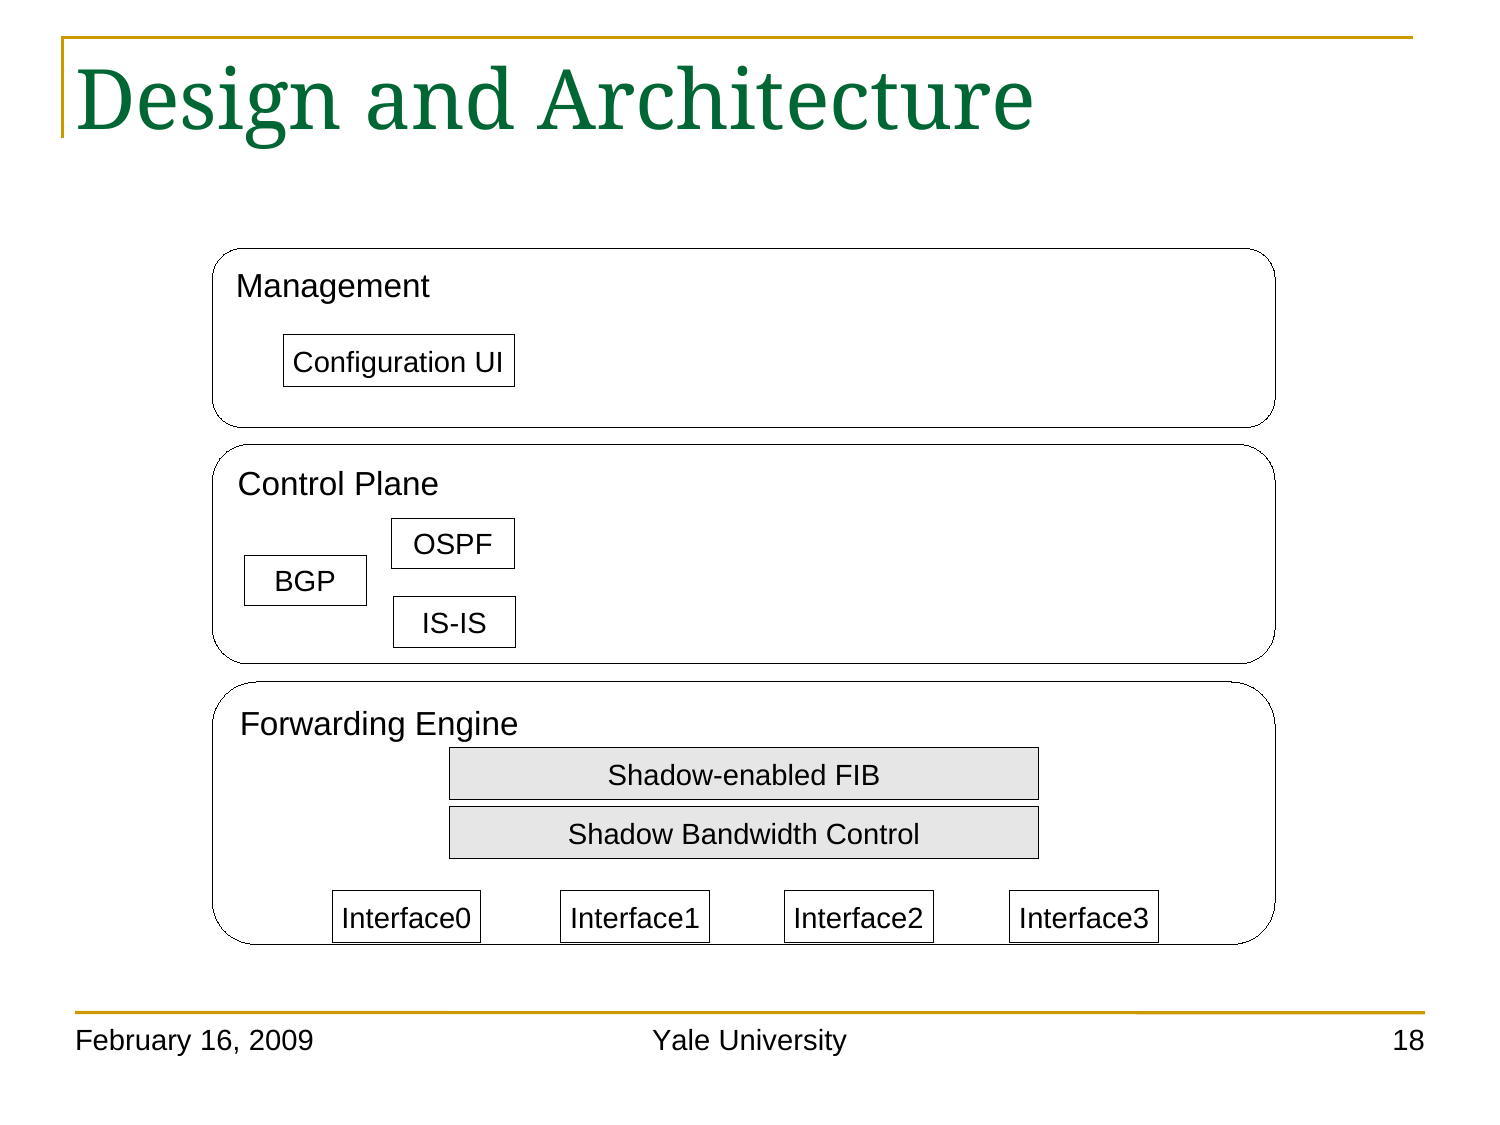

# Design and Architecture
Management
Configuration UI
Control Plane
OSPF
BGP
IS-IS
Forwarding Engine
Shadow-enabled FIB
Shadow Bandwidth Control
Interface0
Interface1
Interface2
Interface3
February 16, 2009
Yale University
18